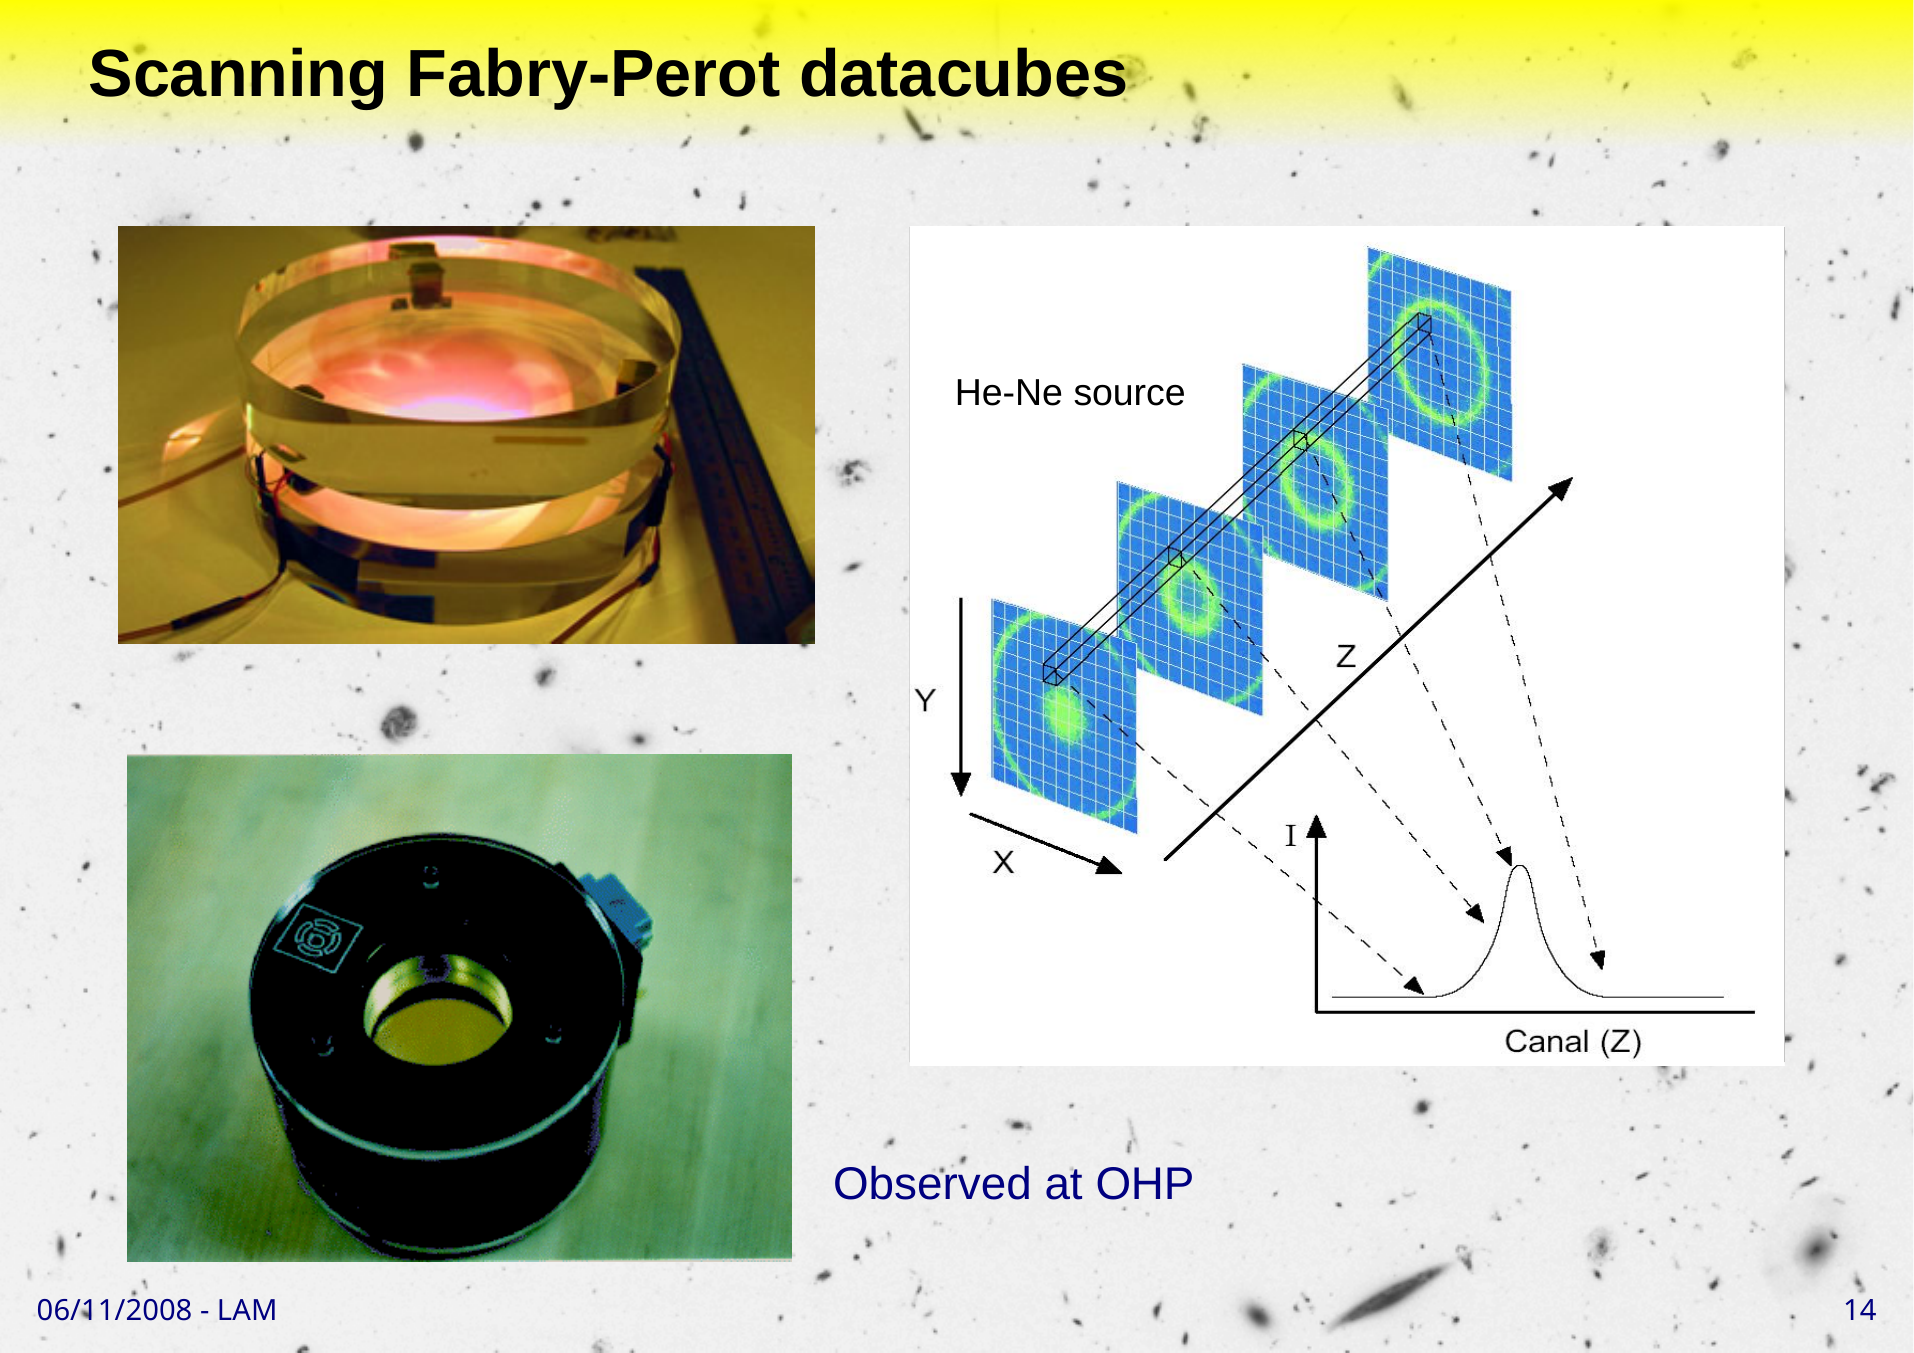

# Scanning Fabry-Perot datacubes
He-Ne source
Observed at OHP
14
06/11/2008 - LAM